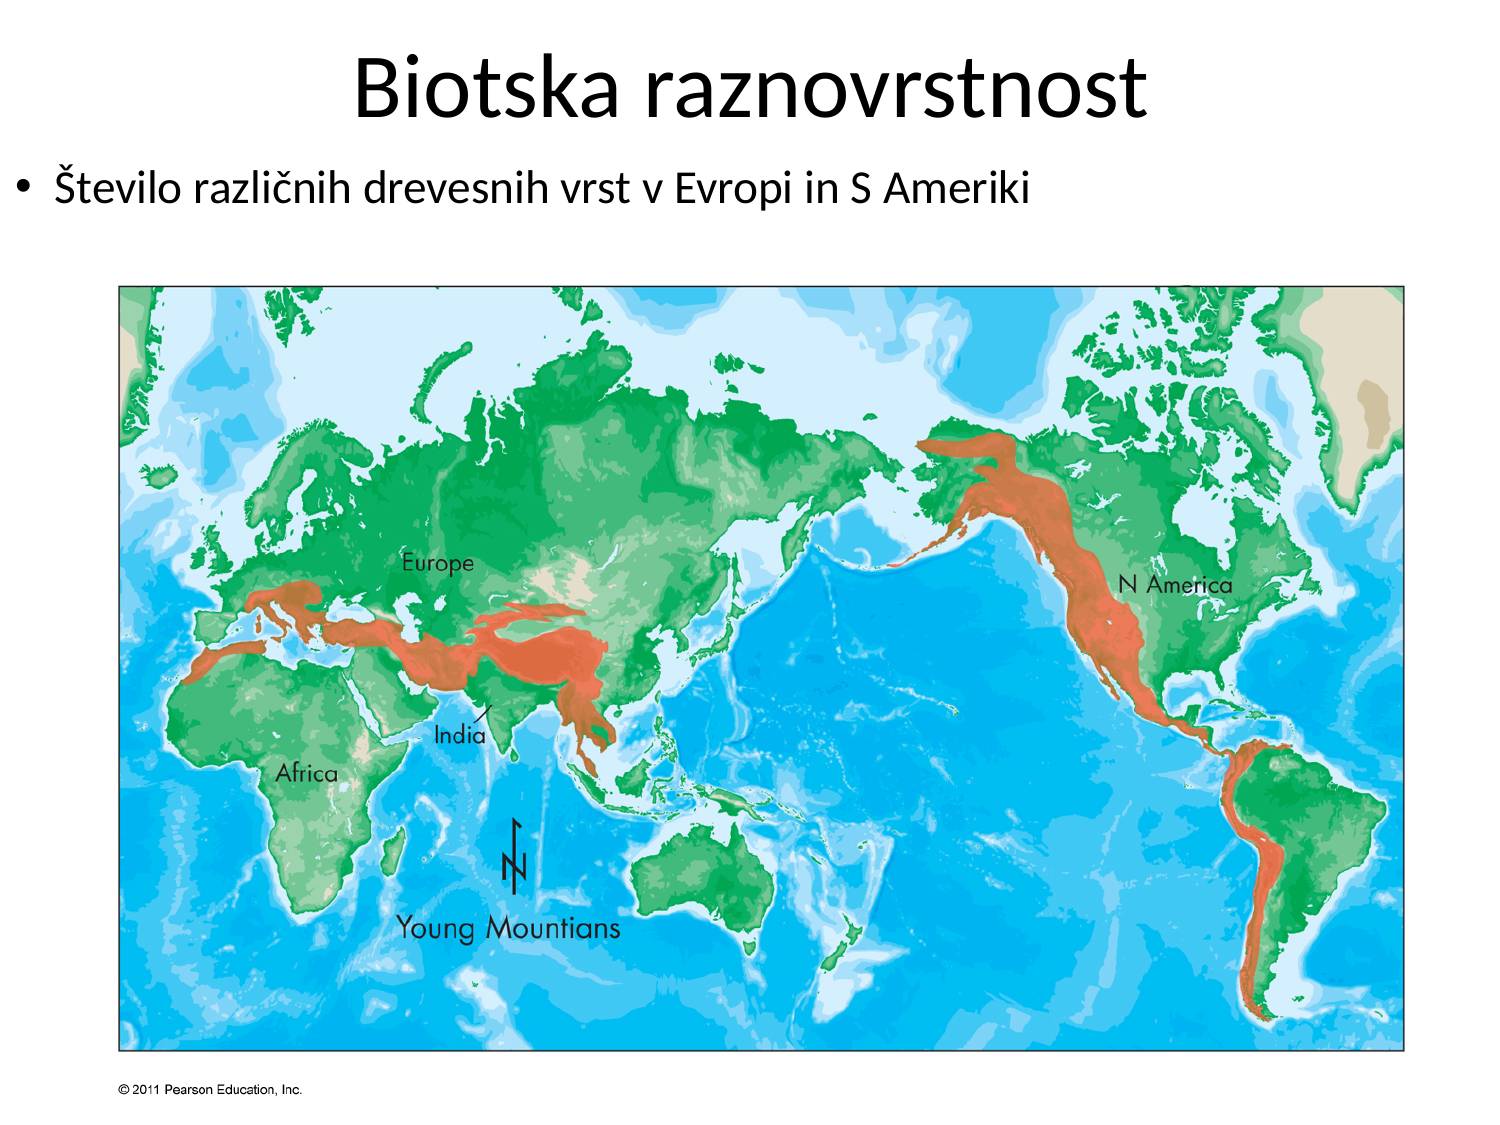

# Biotska raznovrstnost
Število različnih drevesnih vrst v Evropi in S Ameriki